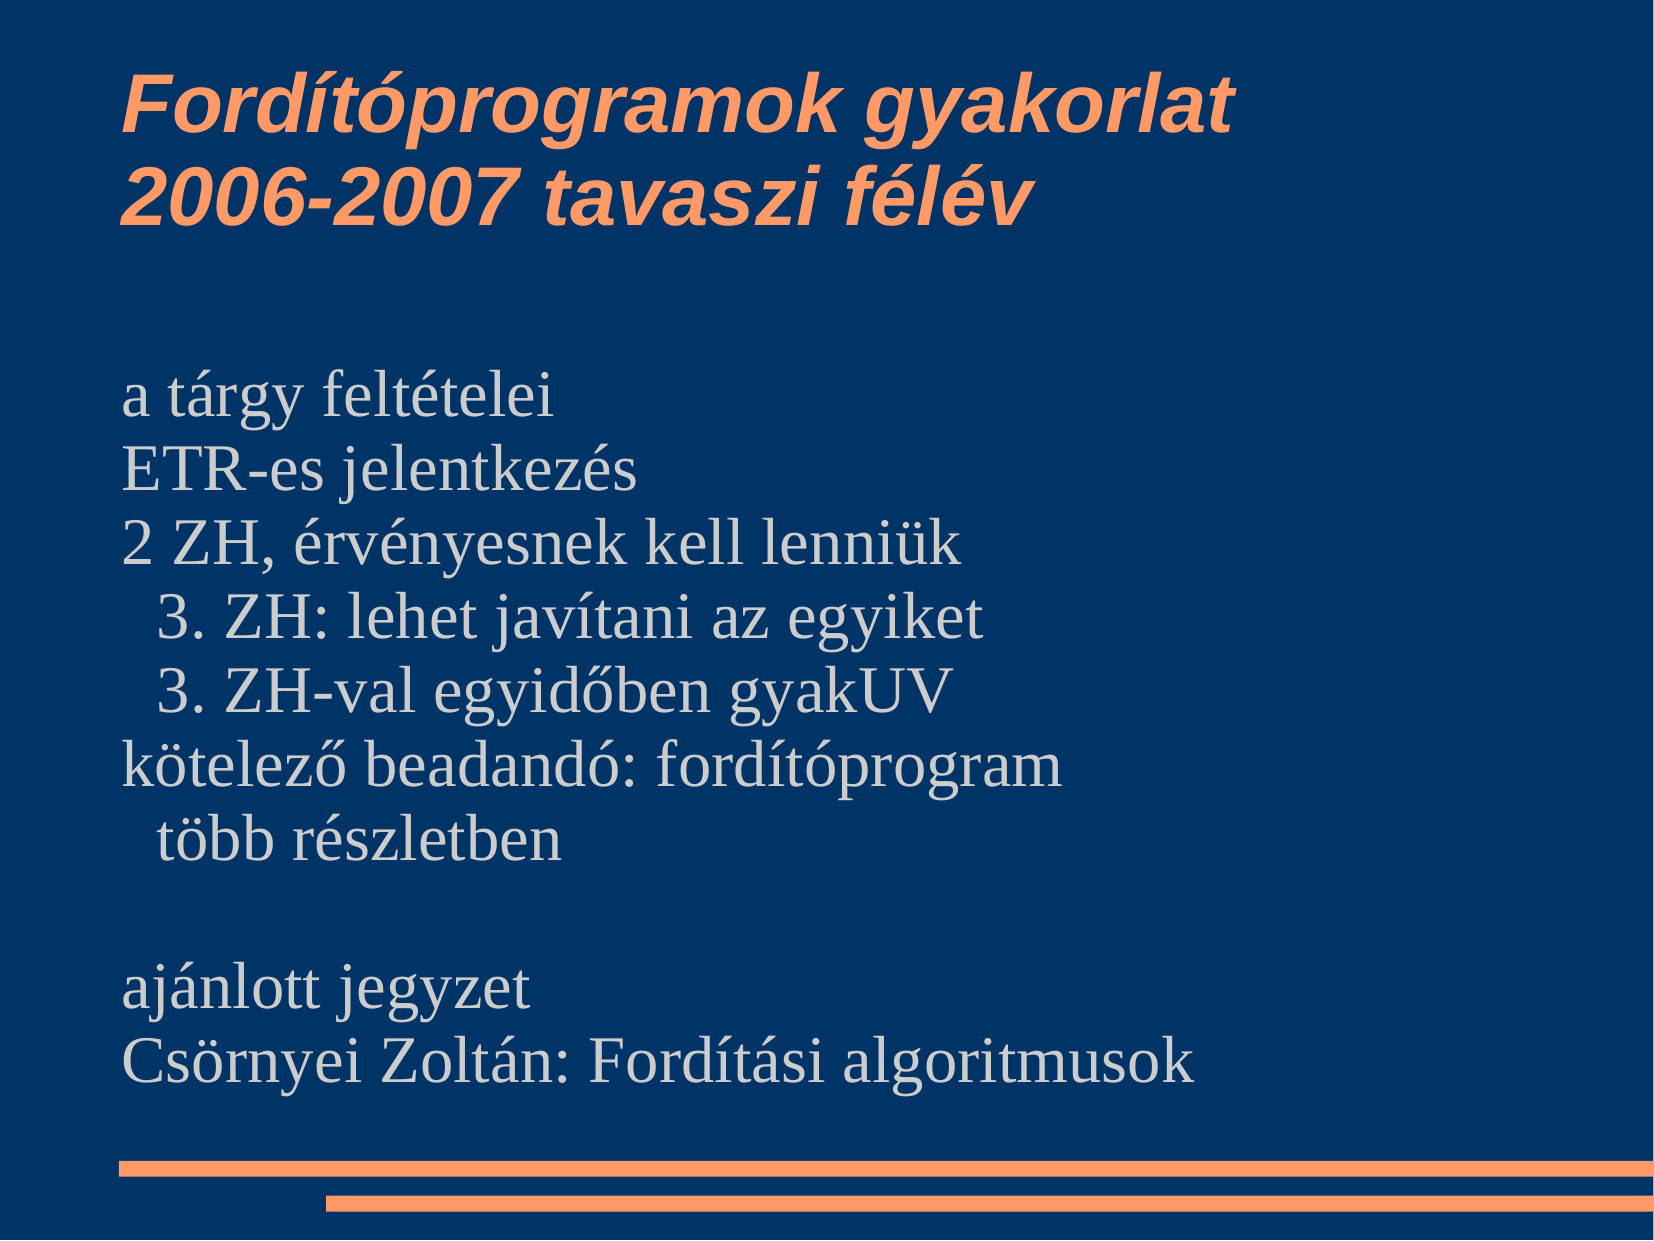

# Fordítóprogramok gyakorlat 2006-2007 tavaszi félév
a tárgy feltételei
ETR-es jelentkezés
2 ZH, érvényesnek kell lenniük
3. ZH: lehet javítani az egyiket
3. ZH-val egyidőben gyakUV
kötelező beadandó: fordítóprogram
több részletben
ajánlott jegyzet
Csörnyei Zoltán: Fordítási algoritmusok